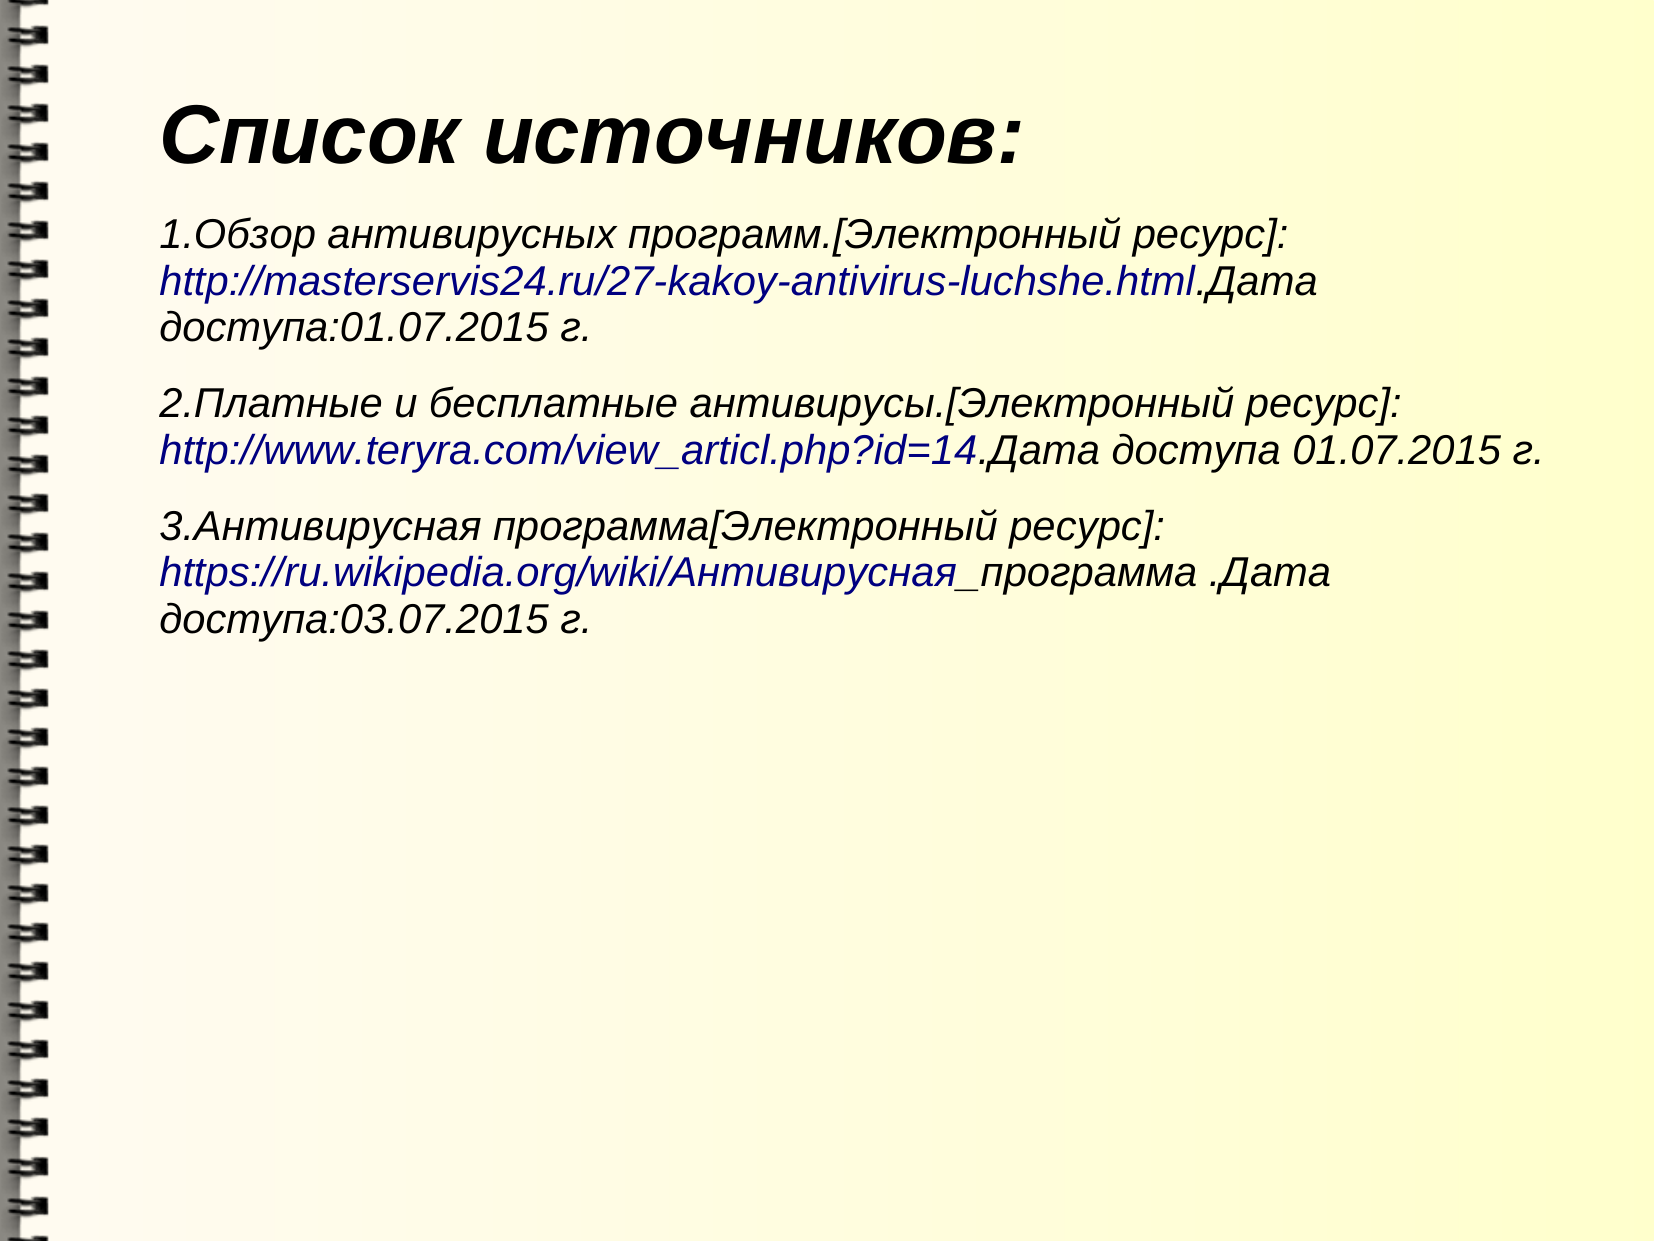

# Список источников:
1.Обзор антивирусных программ.[Электронный ресурс]:http://masterservis24.ru/27-kakoy-antivirus-luchshe.html.Дата доступа:01.07.2015 г.
2.Платные и бесплатные антивирусы.[Электронный ресурс]: http://www.teryra.com/view_articl.php?id=14.Дата доступа 01.07.2015 г.
3.Антивирусная программа[Электронный ресурс]: https://ru.wikipedia.org/wiki/Антивирусная_программа .Дата доступа:03.07.2015 г.